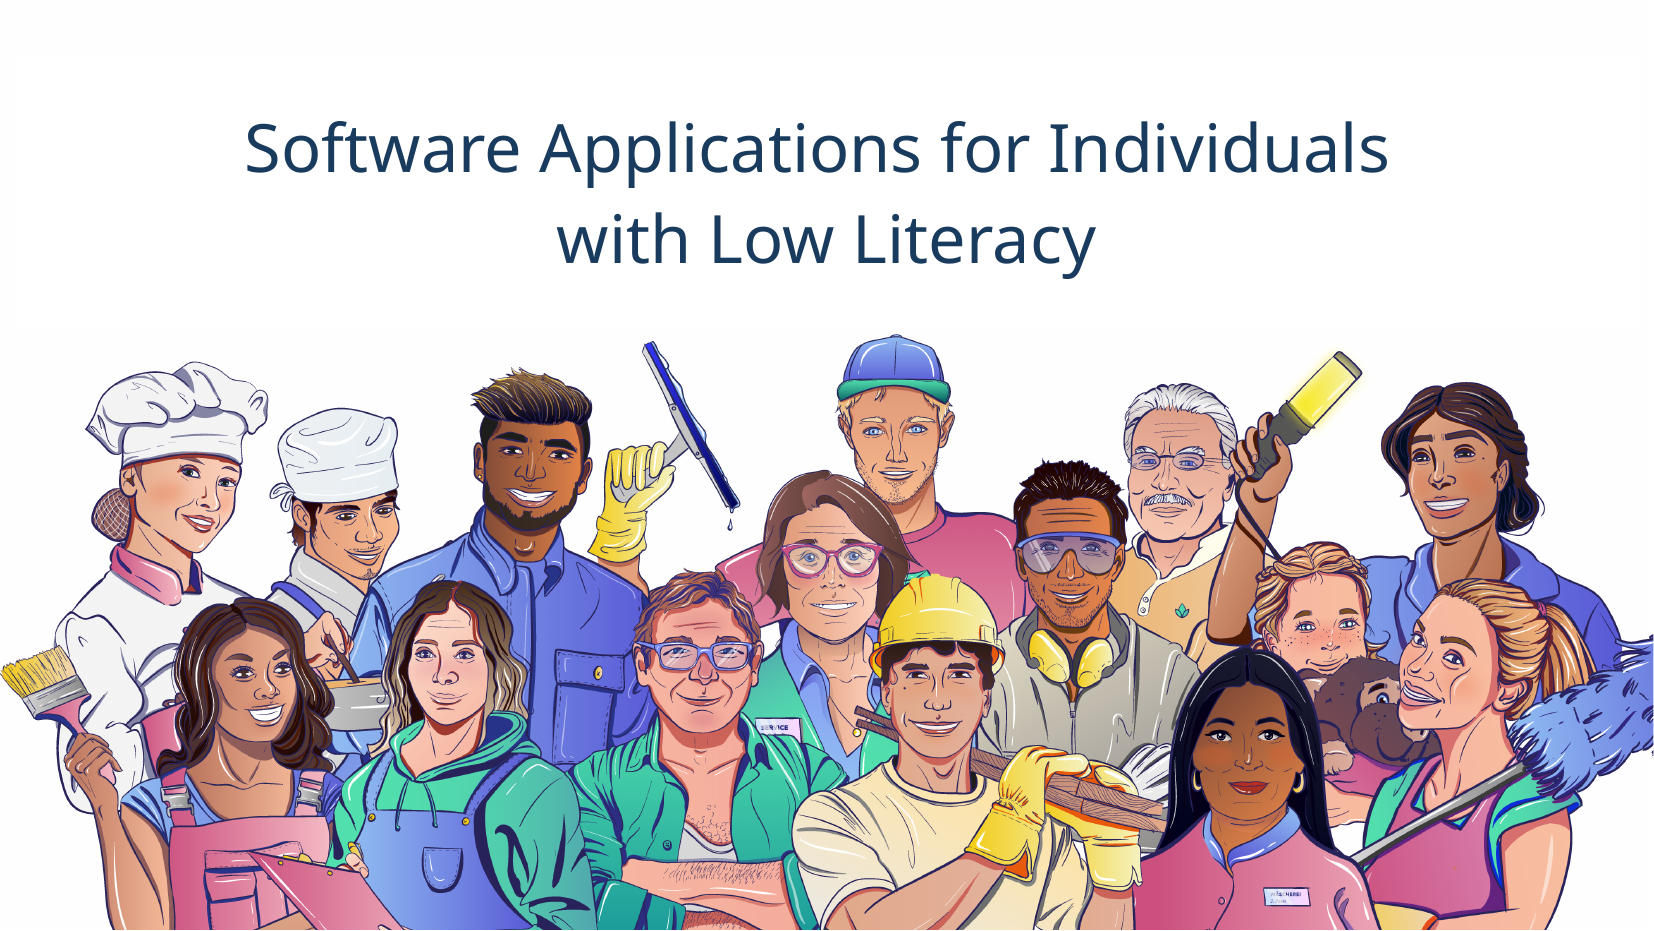

Software Applications for Individuals
with Low Literacy
1